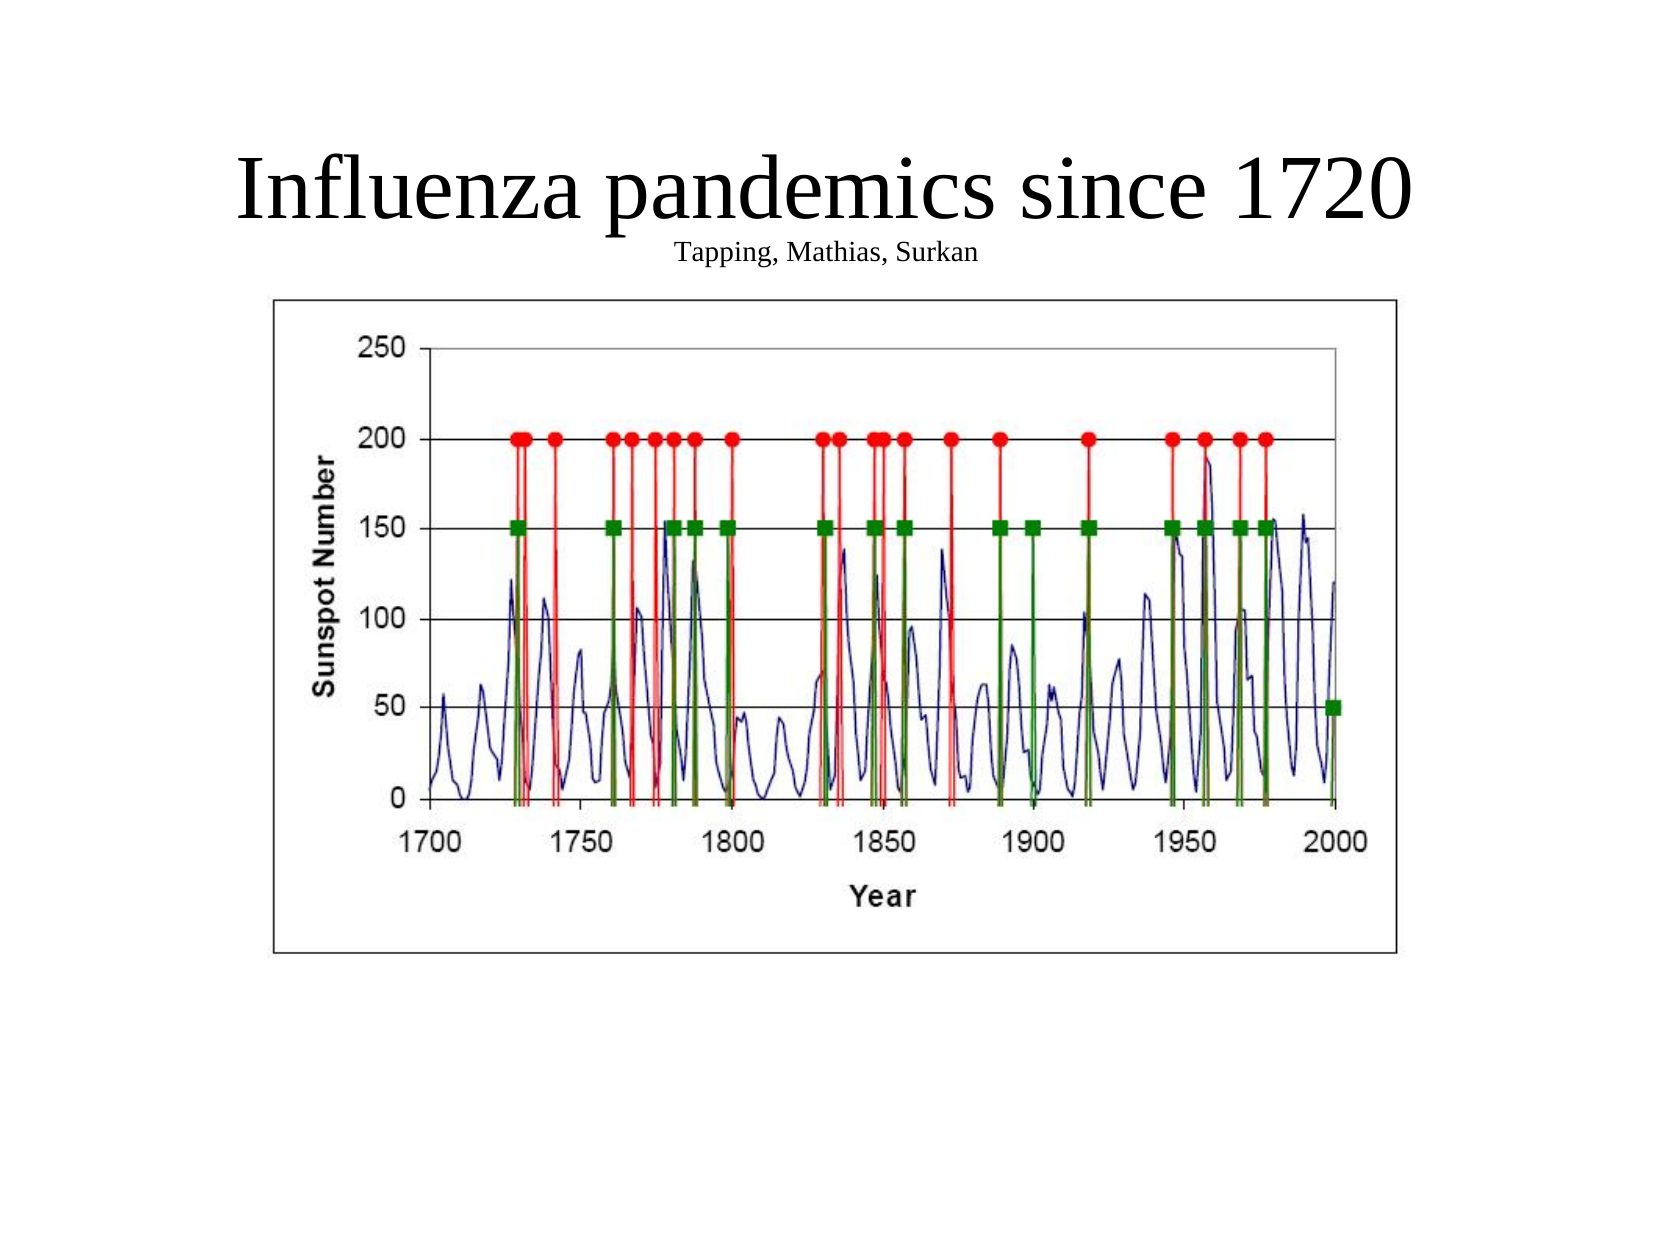

# Influenza pandemics since 1720 Tapping, Mathias, Surkan